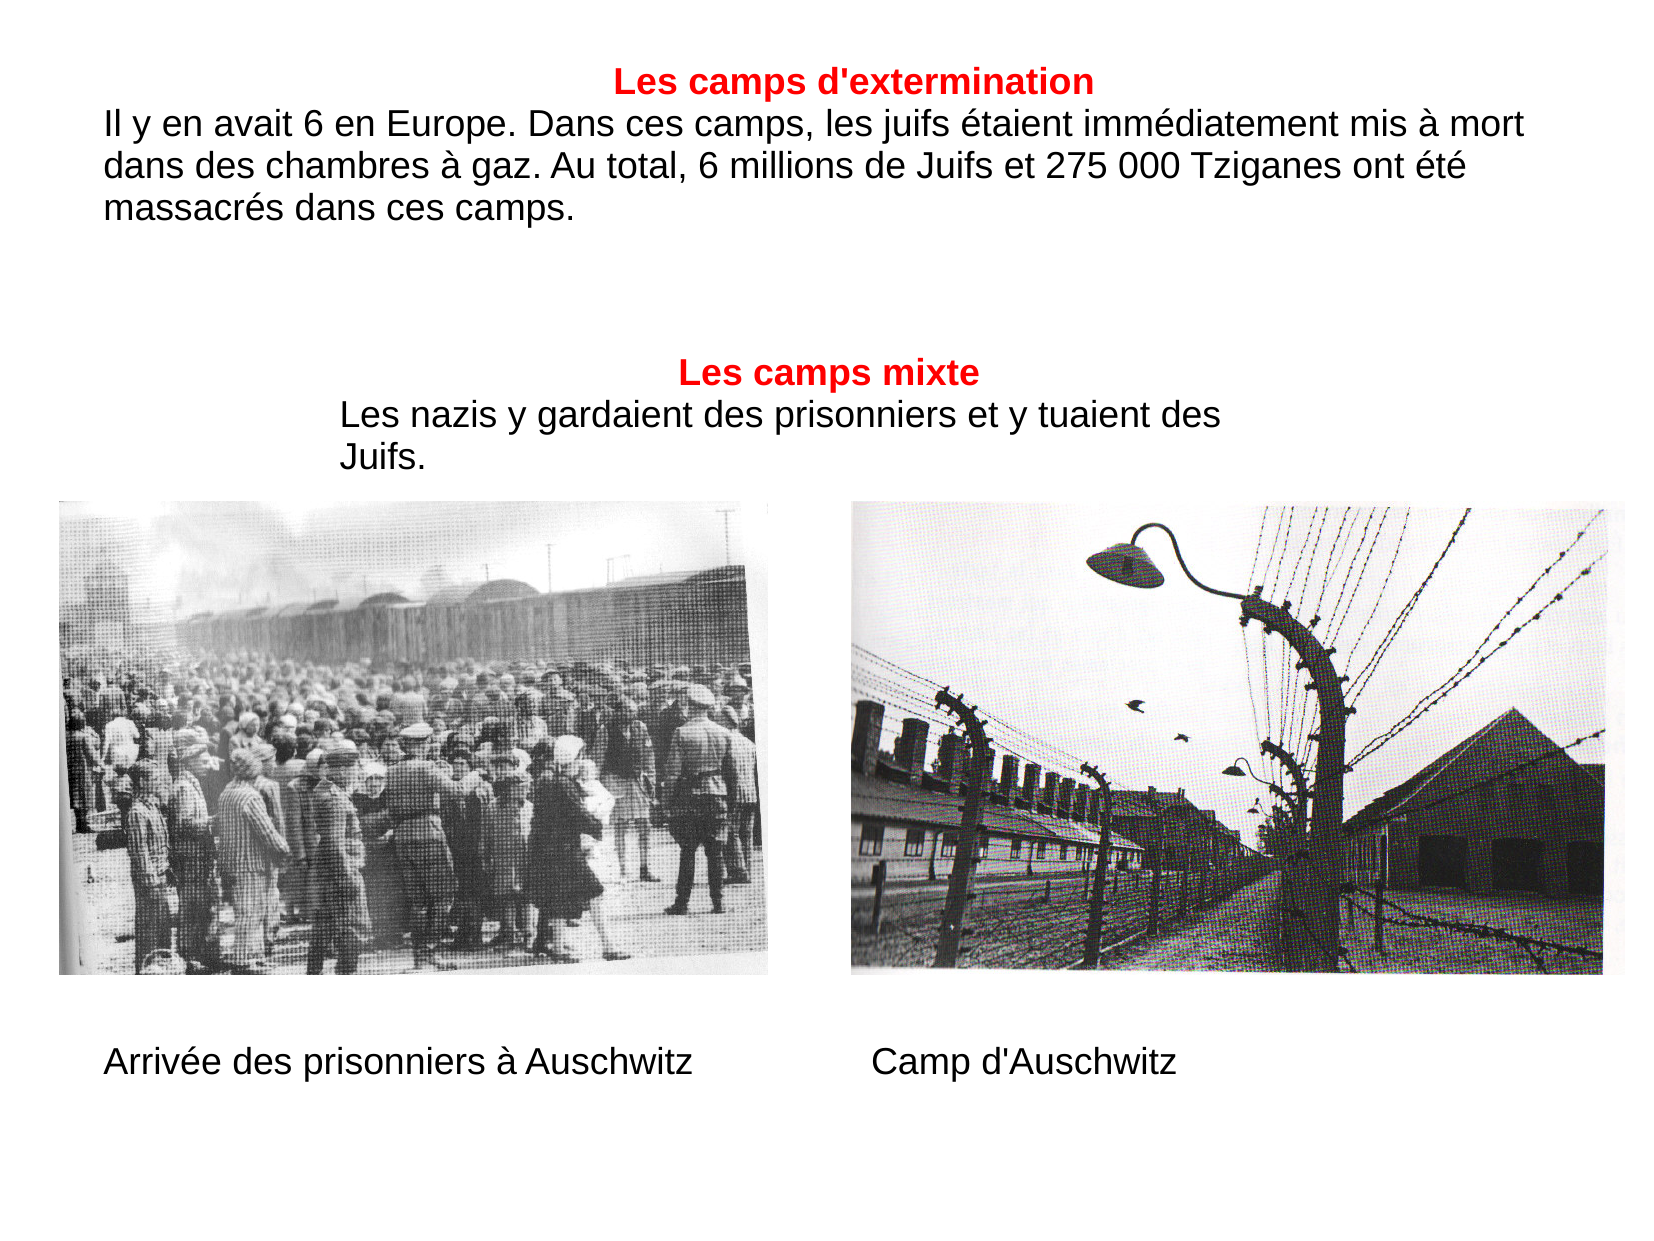

Les camps d'extermination
Il y en avait 6 en Europe. Dans ces camps, les juifs étaient immédiatement mis à mort dans des chambres à gaz. Au total, 6 millions de Juifs et 275 000 Tziganes ont été massacrés dans ces camps.
Les camps mixte
Les nazis y gardaient des prisonniers et y tuaient des Juifs.
Arrivée des prisonniers à Auschwitz
Camp d'Auschwitz